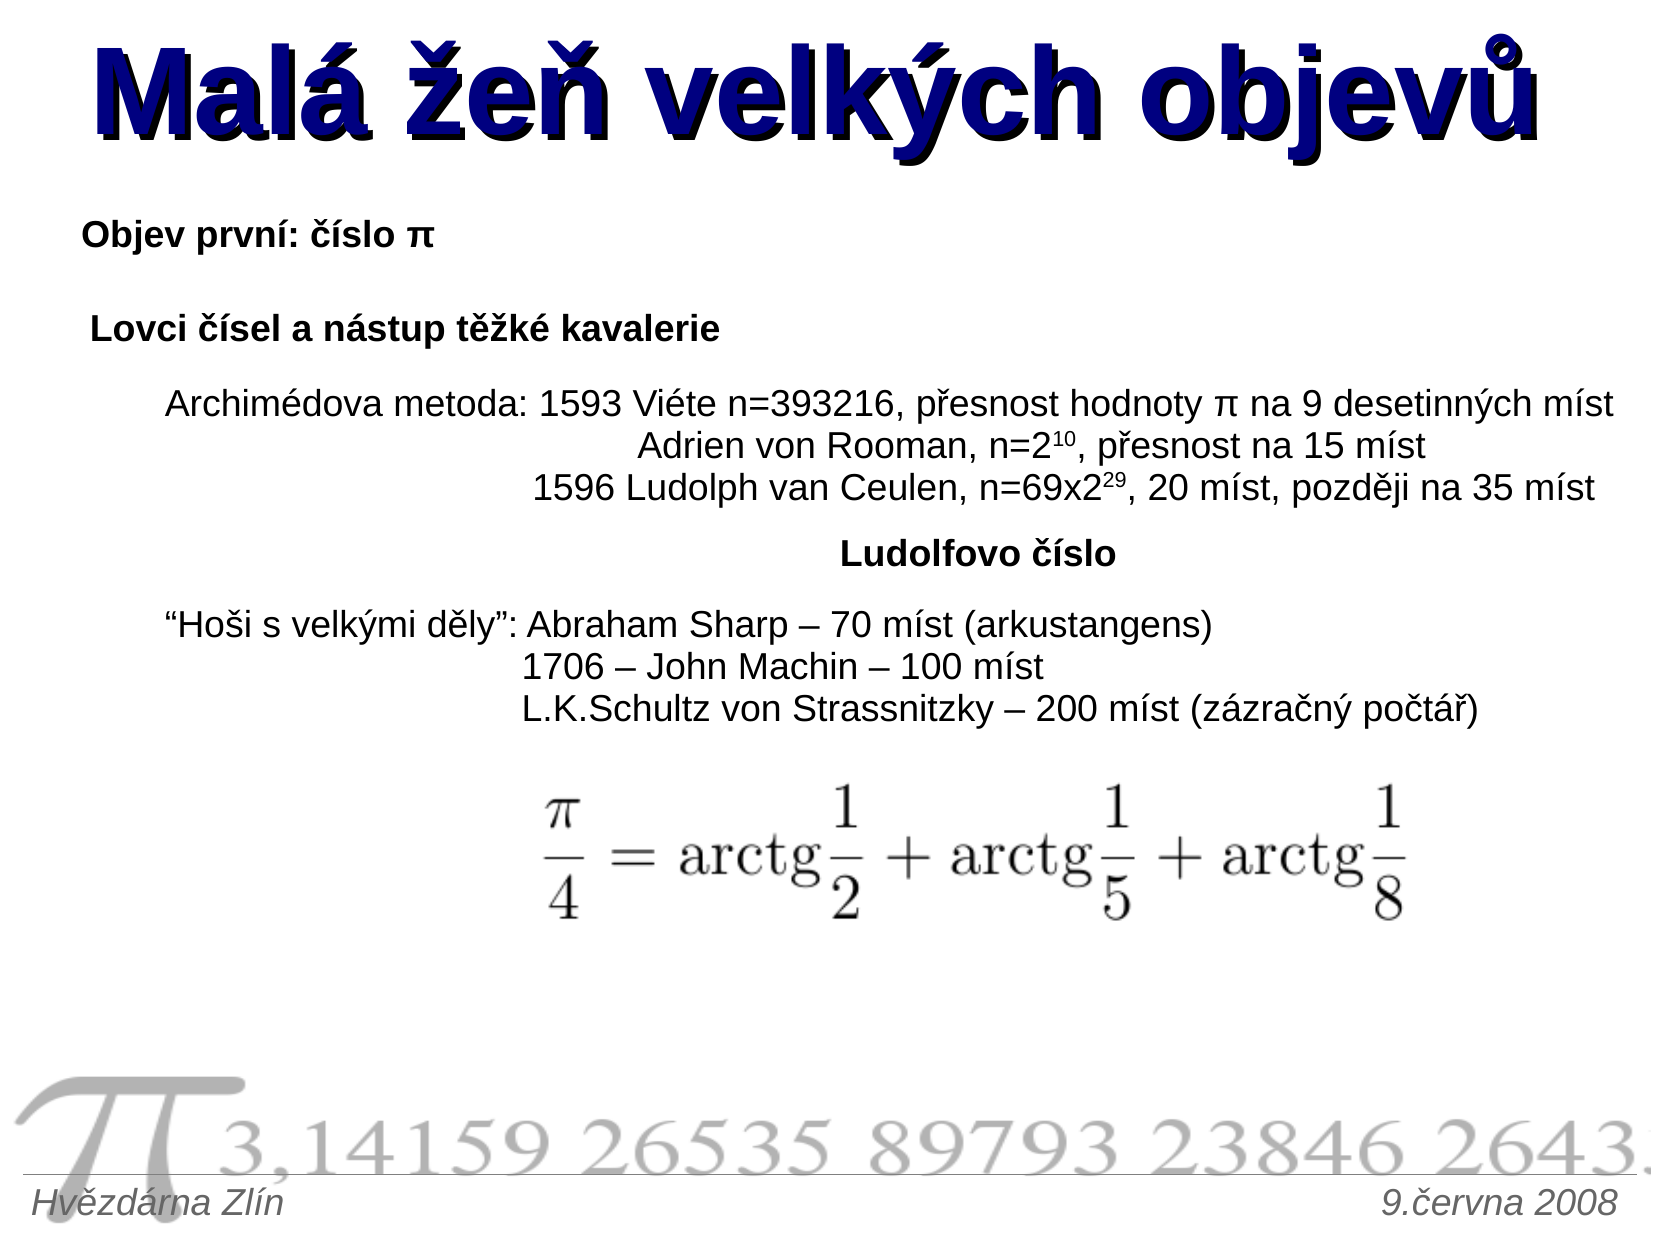

Malá žeň velkých objevů
Objev první: číslo π
Lovci čísel a nástup těžké kavalerie
Archimédova metoda: 1593 Viéte n=393216, přesnost hodnoty π na 9 desetinných míst
 Adrien von Rooman, n=210, přesnost na 15 míst
 1596 Ludolph van Ceulen, n=69x229, 20 míst, později na 35 míst
Ludolfovo číslo
“Hoši s velkými děly”: Abraham Sharp – 70 míst (arkustangens)
 1706 – John Machin – 100 míst
 L.K.Schultz von Strassnitzky – 200 míst (zázračný počtář)
Hvězdárna Zlín															9.června 2008